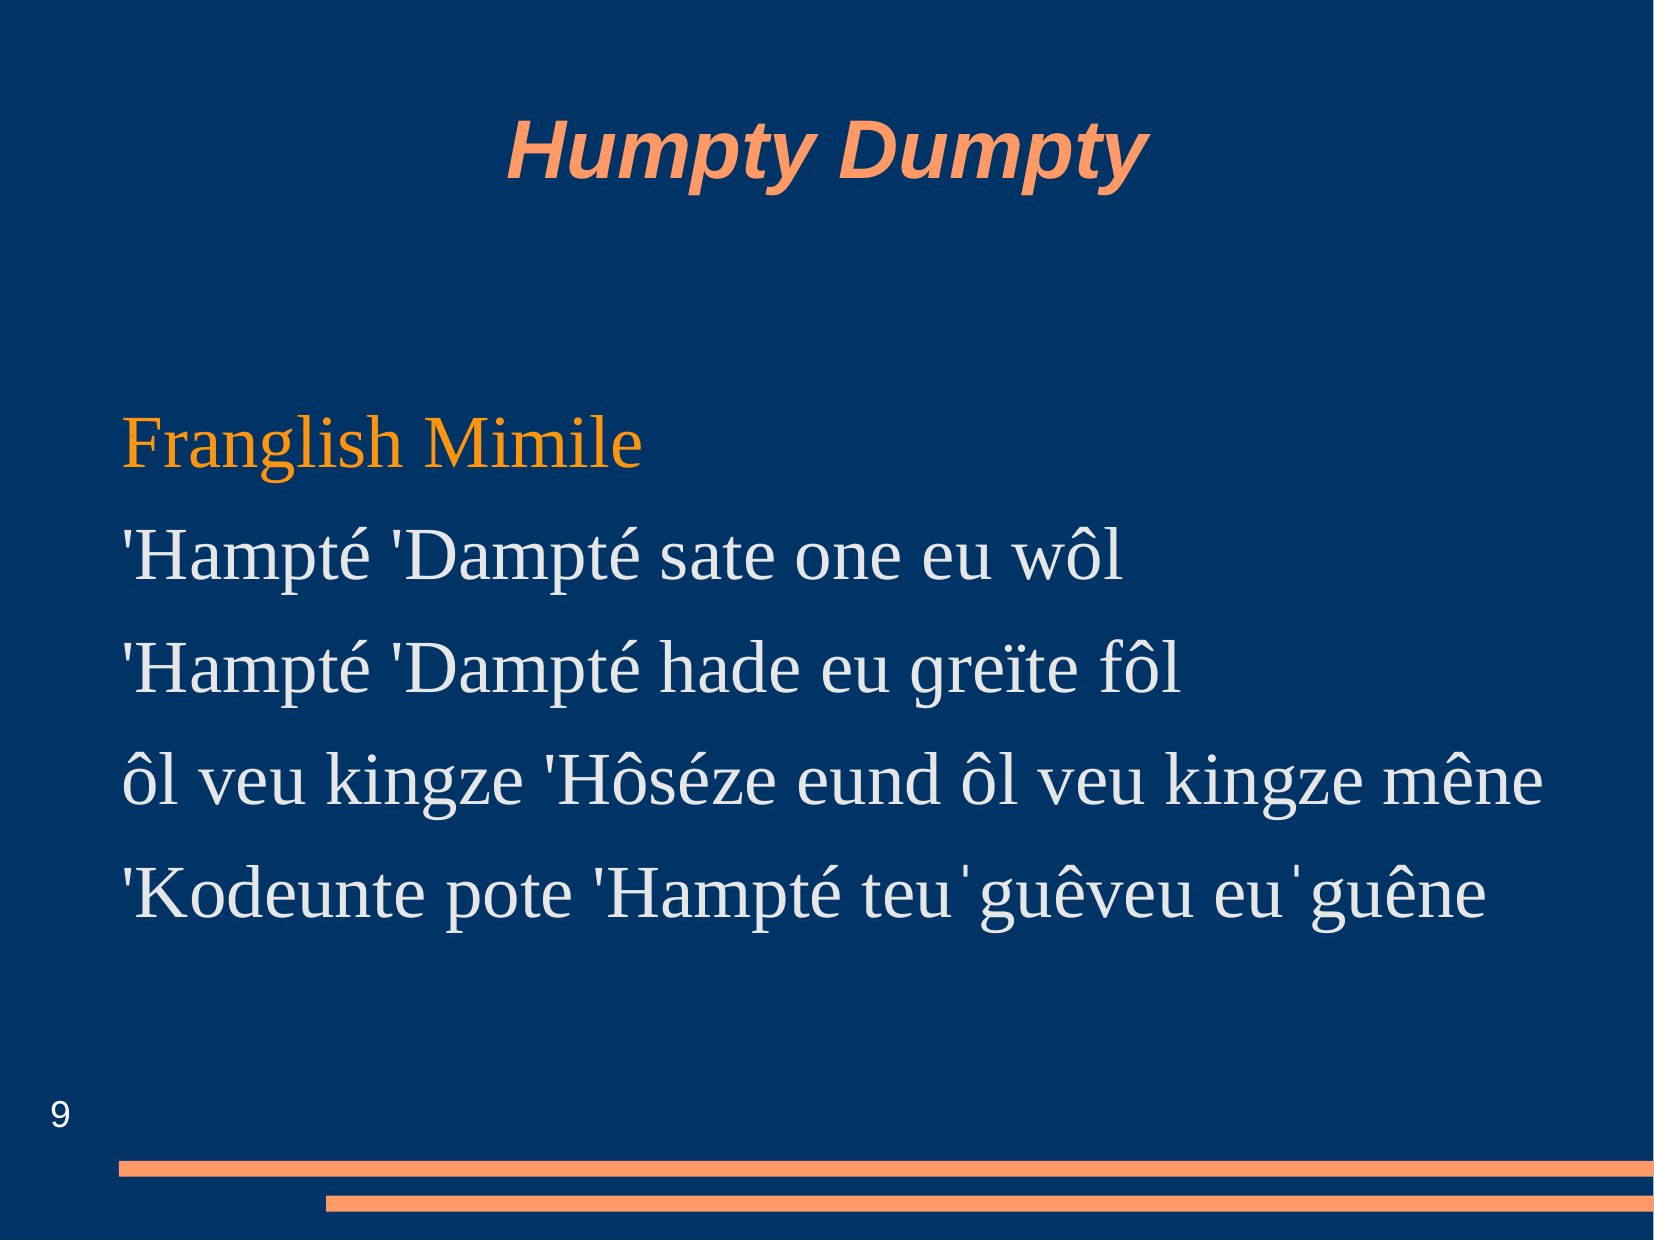

# Humpty Dumpty
Franglish Mimile
'Hampté 'Dampté sate one eu wôl
'Hampté 'Dampté hade eu ɡreïte fôl
ôl veu kingze 'Hôséze eund ôl veu kingze mêne
'Kodeunte pote 'Hampté teuˈguêveu euˈguêne